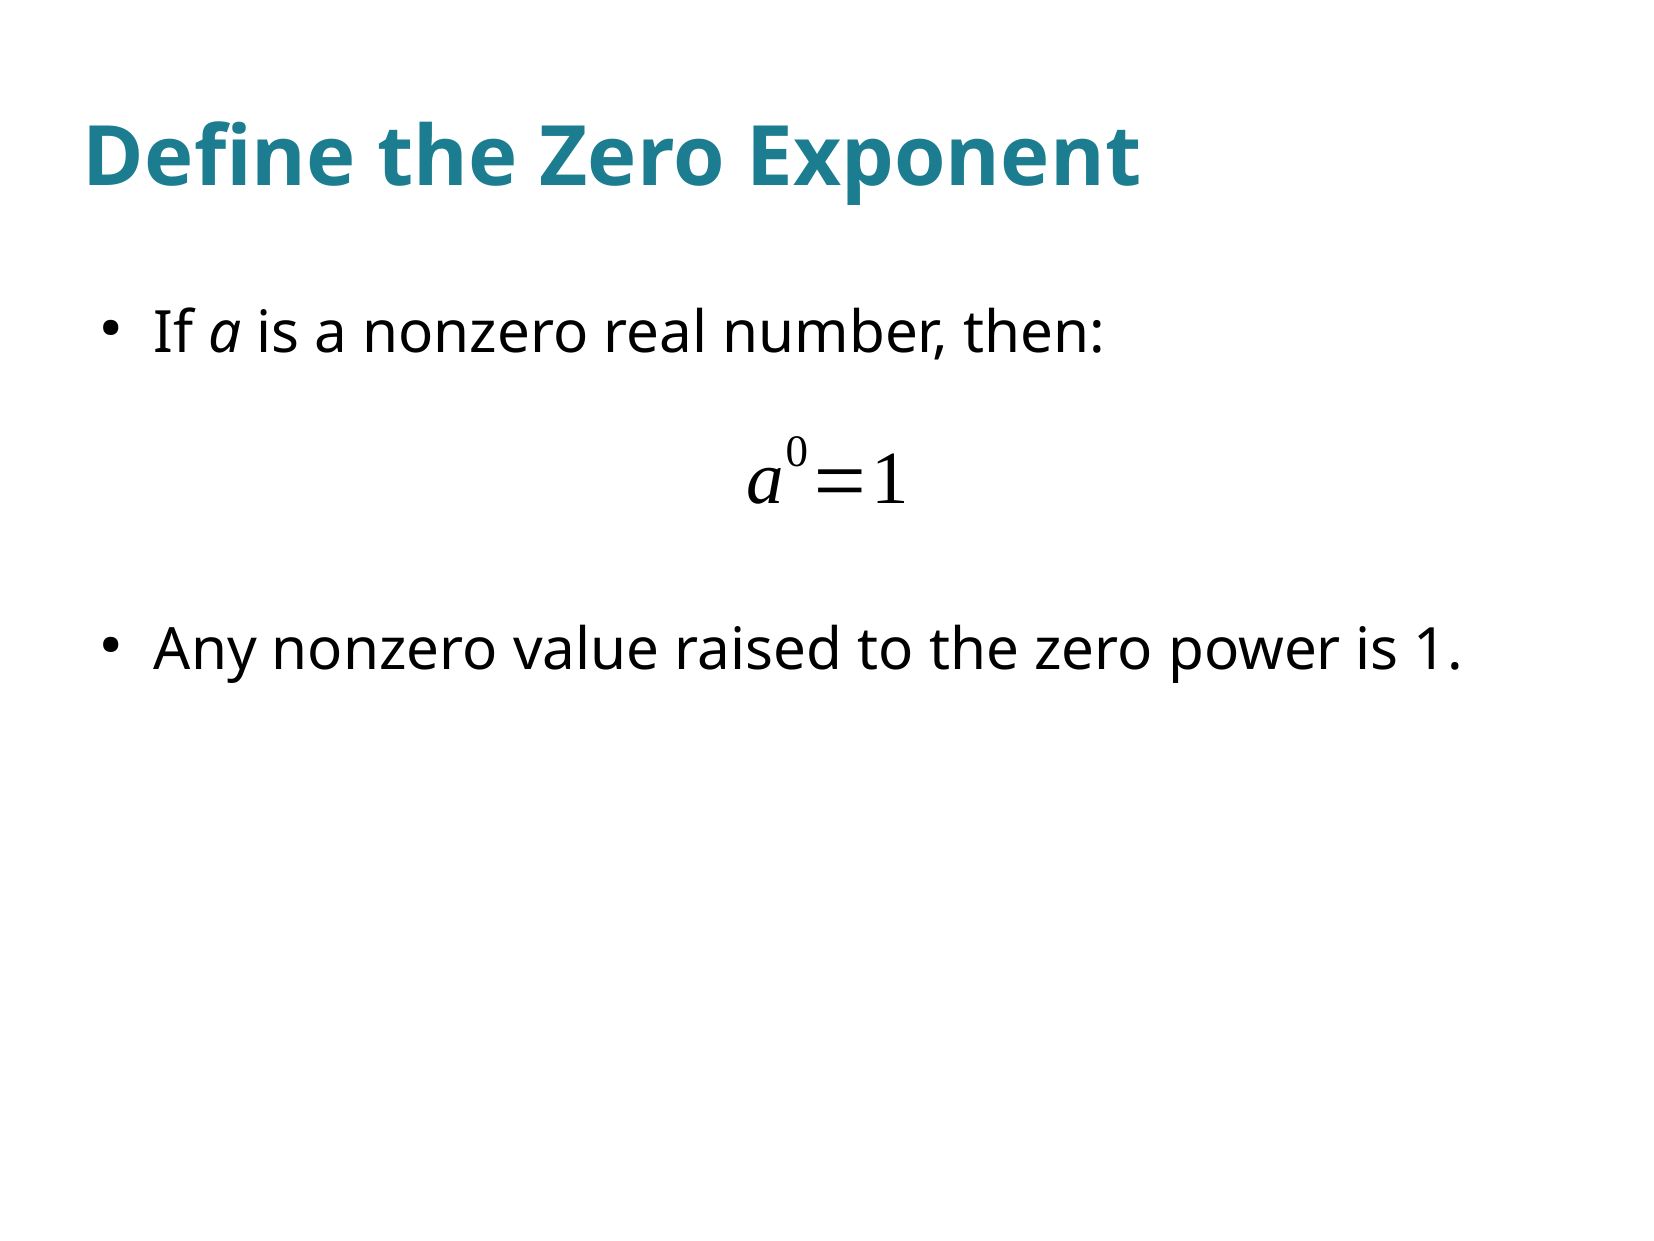

# Define the Zero Exponent
If a is a nonzero real number, then:
Any nonzero value raised to the zero power is 1.